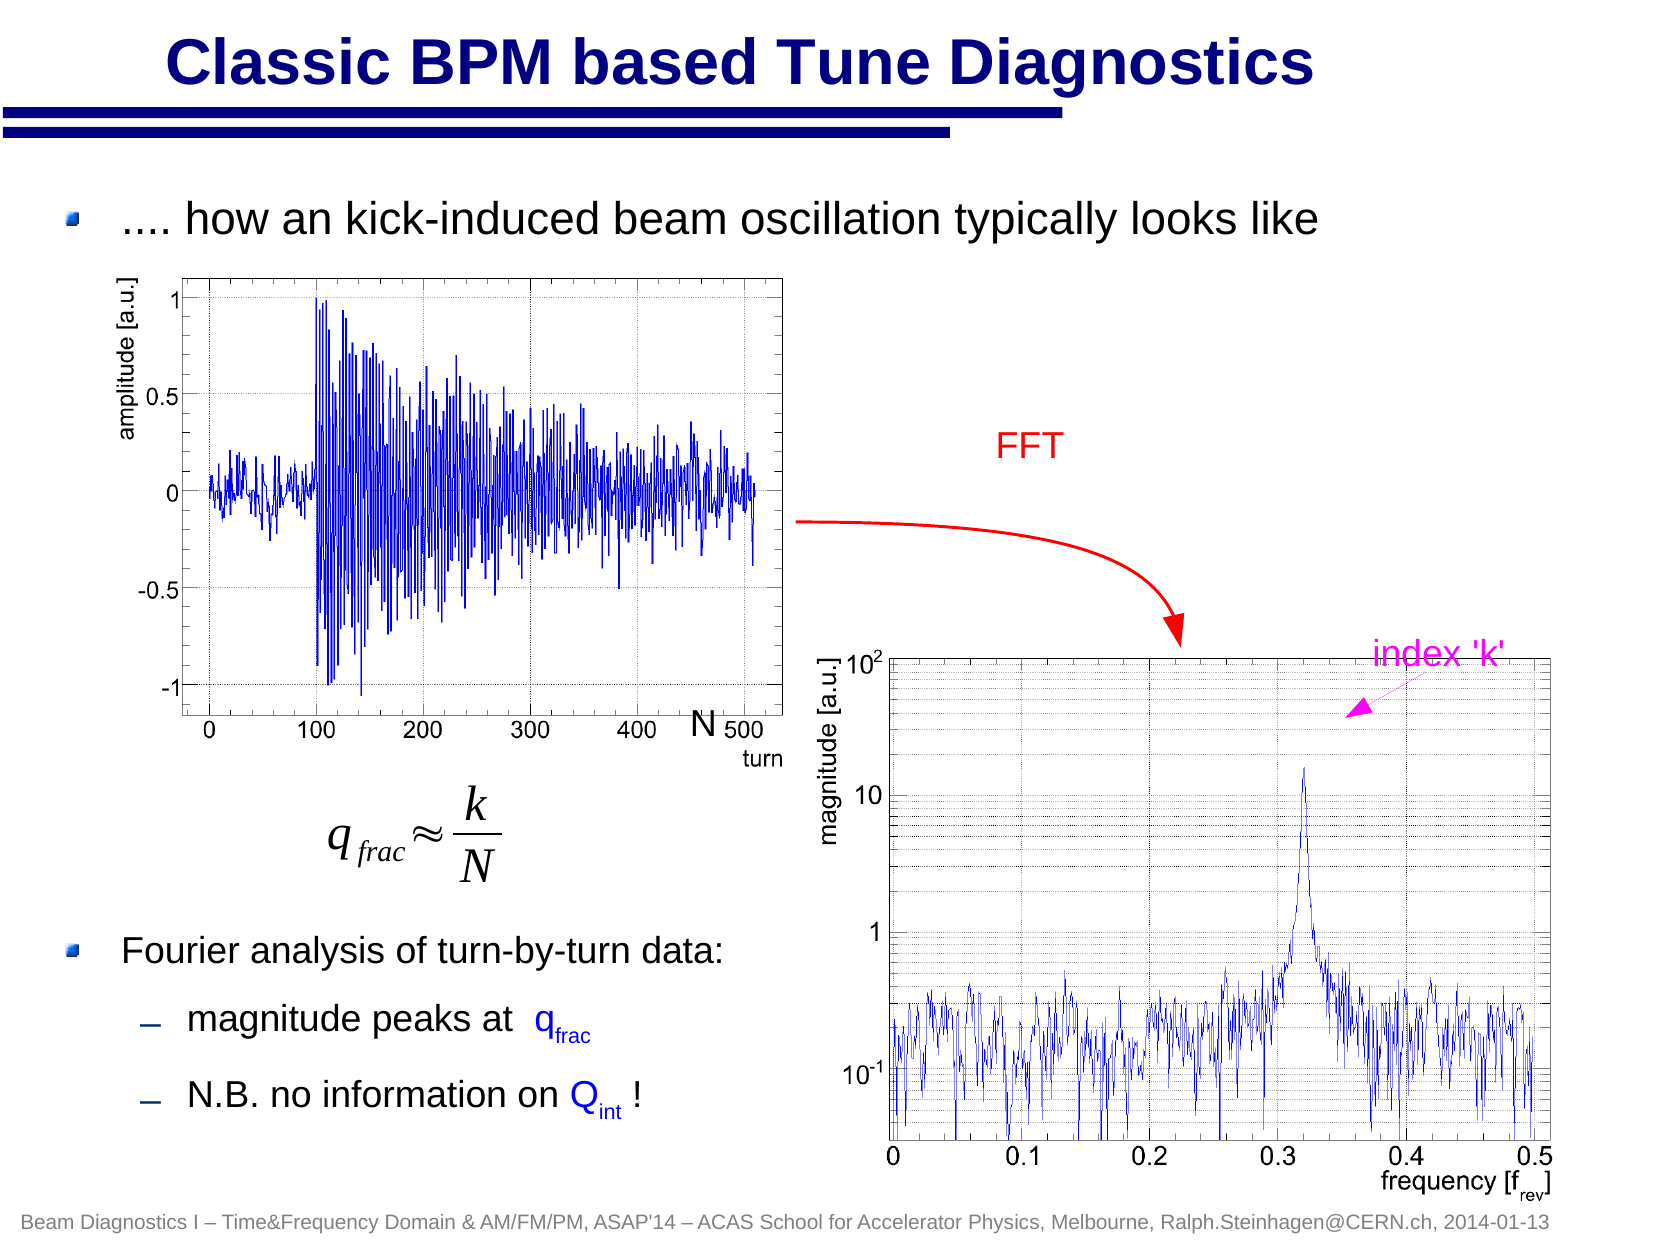

# Classic BPM based Tune Diagnostics
.... how an kick-induced beam oscillation typically looks like
Fourier analysis of turn-by-turn data:
magnitude peaks at qfrac
N.B. no information on Qint !
FFT
index 'k'
N